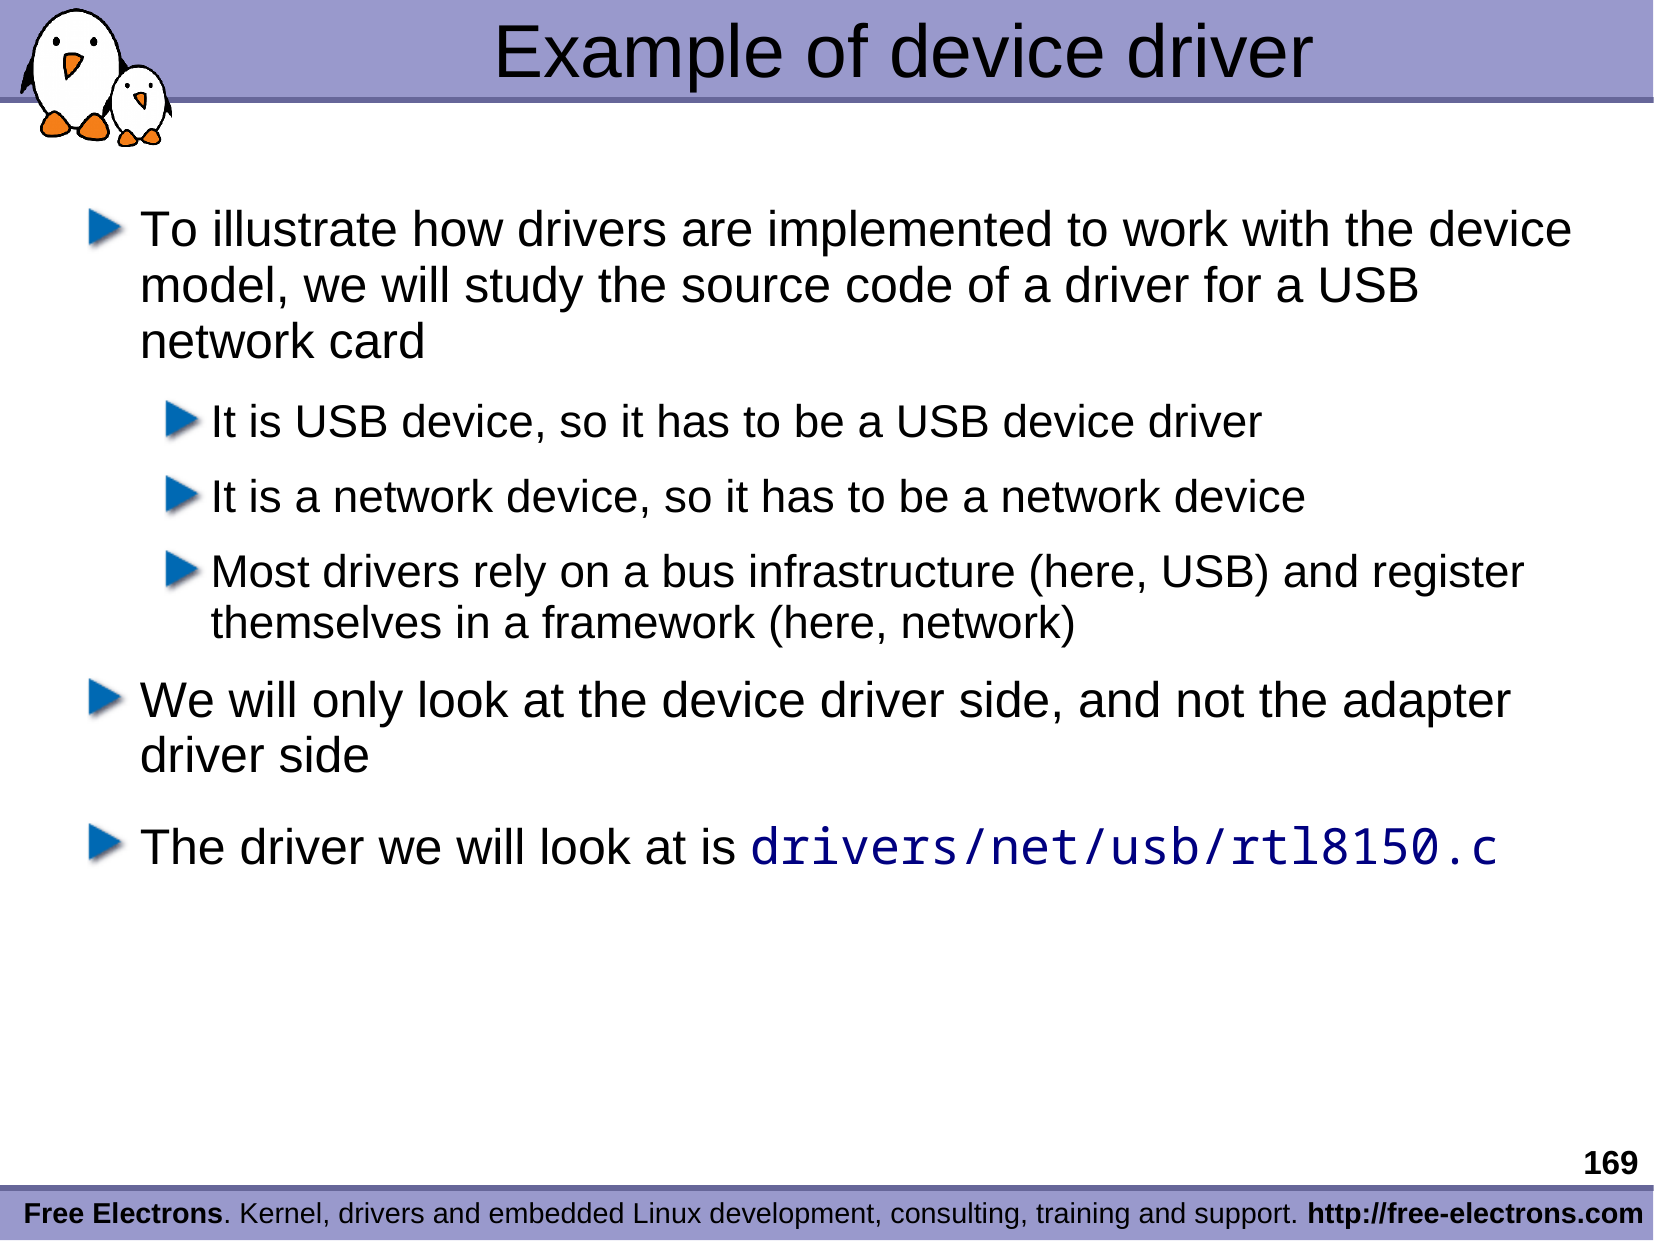

# Example of device driver
To illustrate how drivers are implemented to work with the device model, we will study the source code of a driver for a USB network card
It is USB device, so it has to be a USB device driver
It is a network device, so it has to be a network device
Most drivers rely on a bus infrastructure (here, USB) and register themselves in a framework (here, network)
We will only look at the device driver side, and not the adapter driver side
The driver we will look at is drivers/net/usb/rtl8150.c